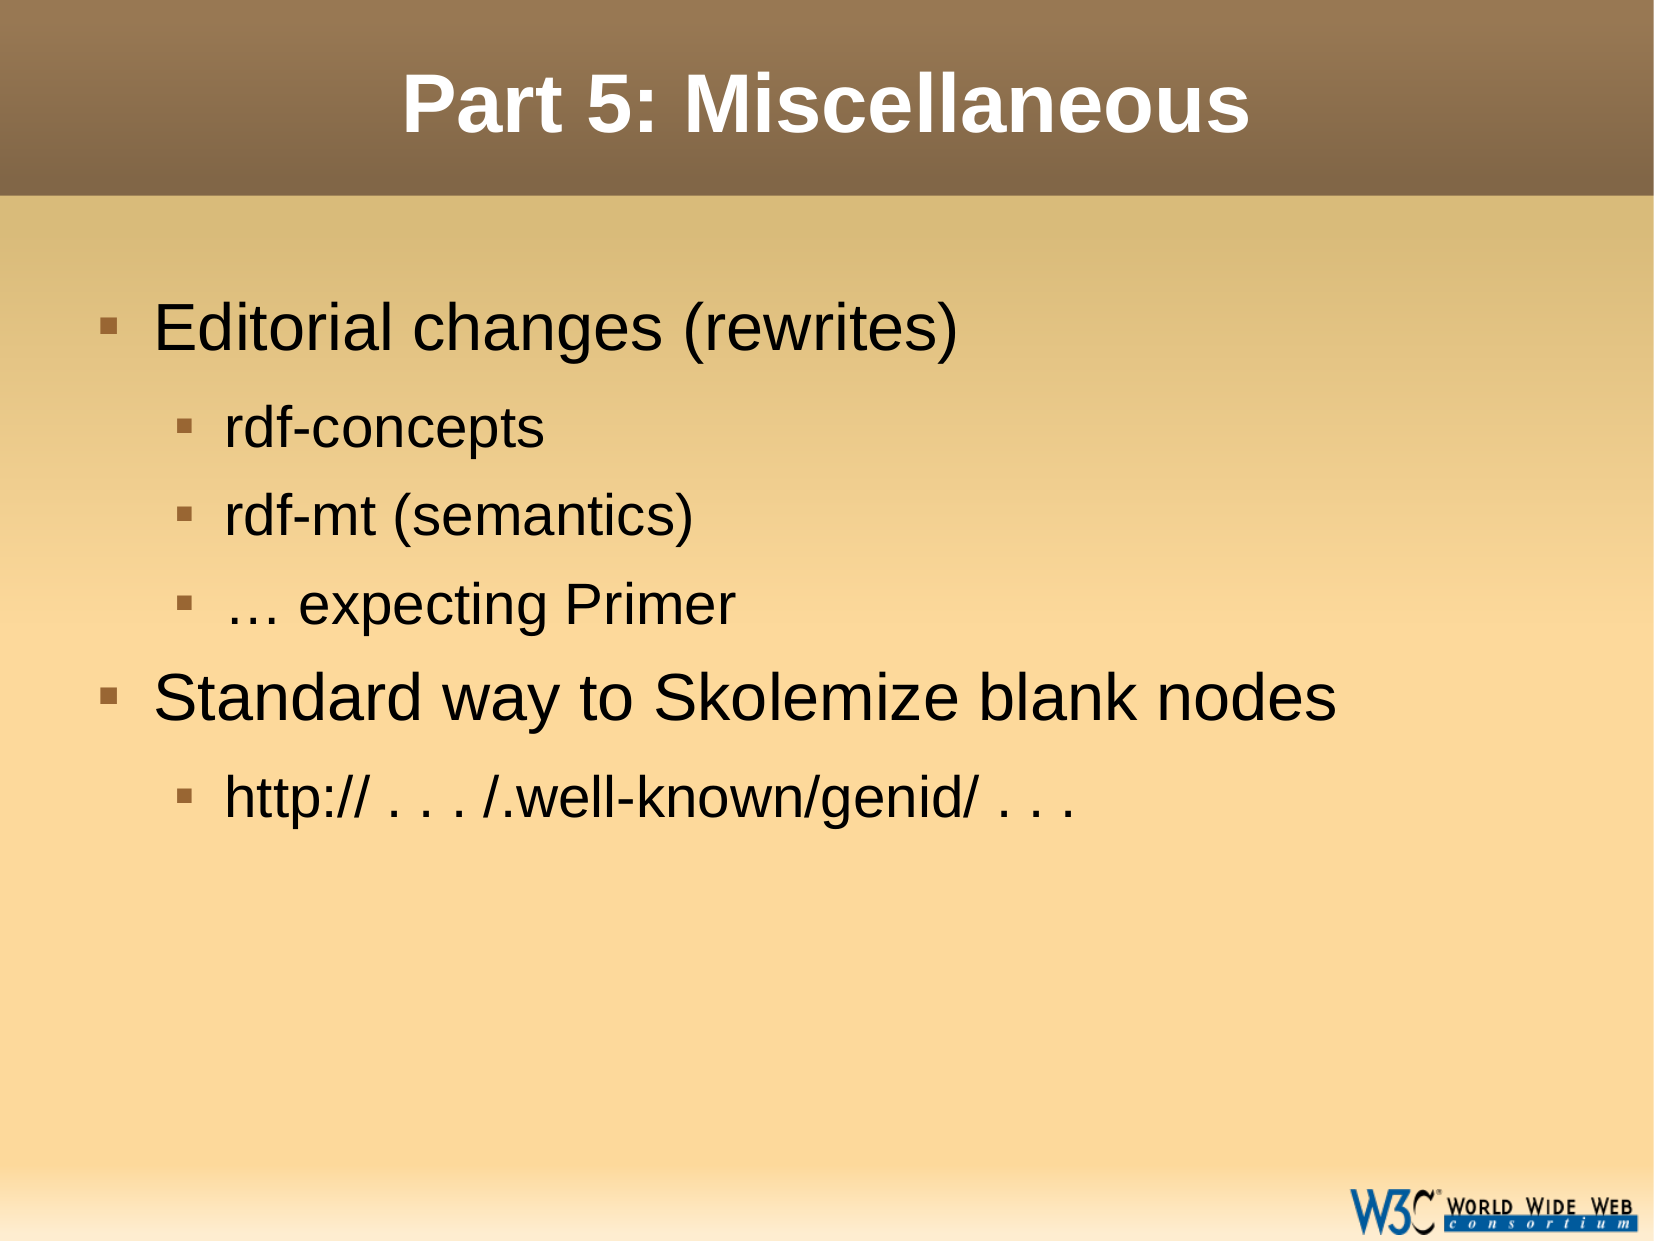

# Part 5: Miscellaneous
Editorial changes (rewrites)
rdf-concepts
rdf-mt (semantics)
… expecting Primer
Standard way to Skolemize blank nodes
http:// . . . /.well-known/genid/ . . .